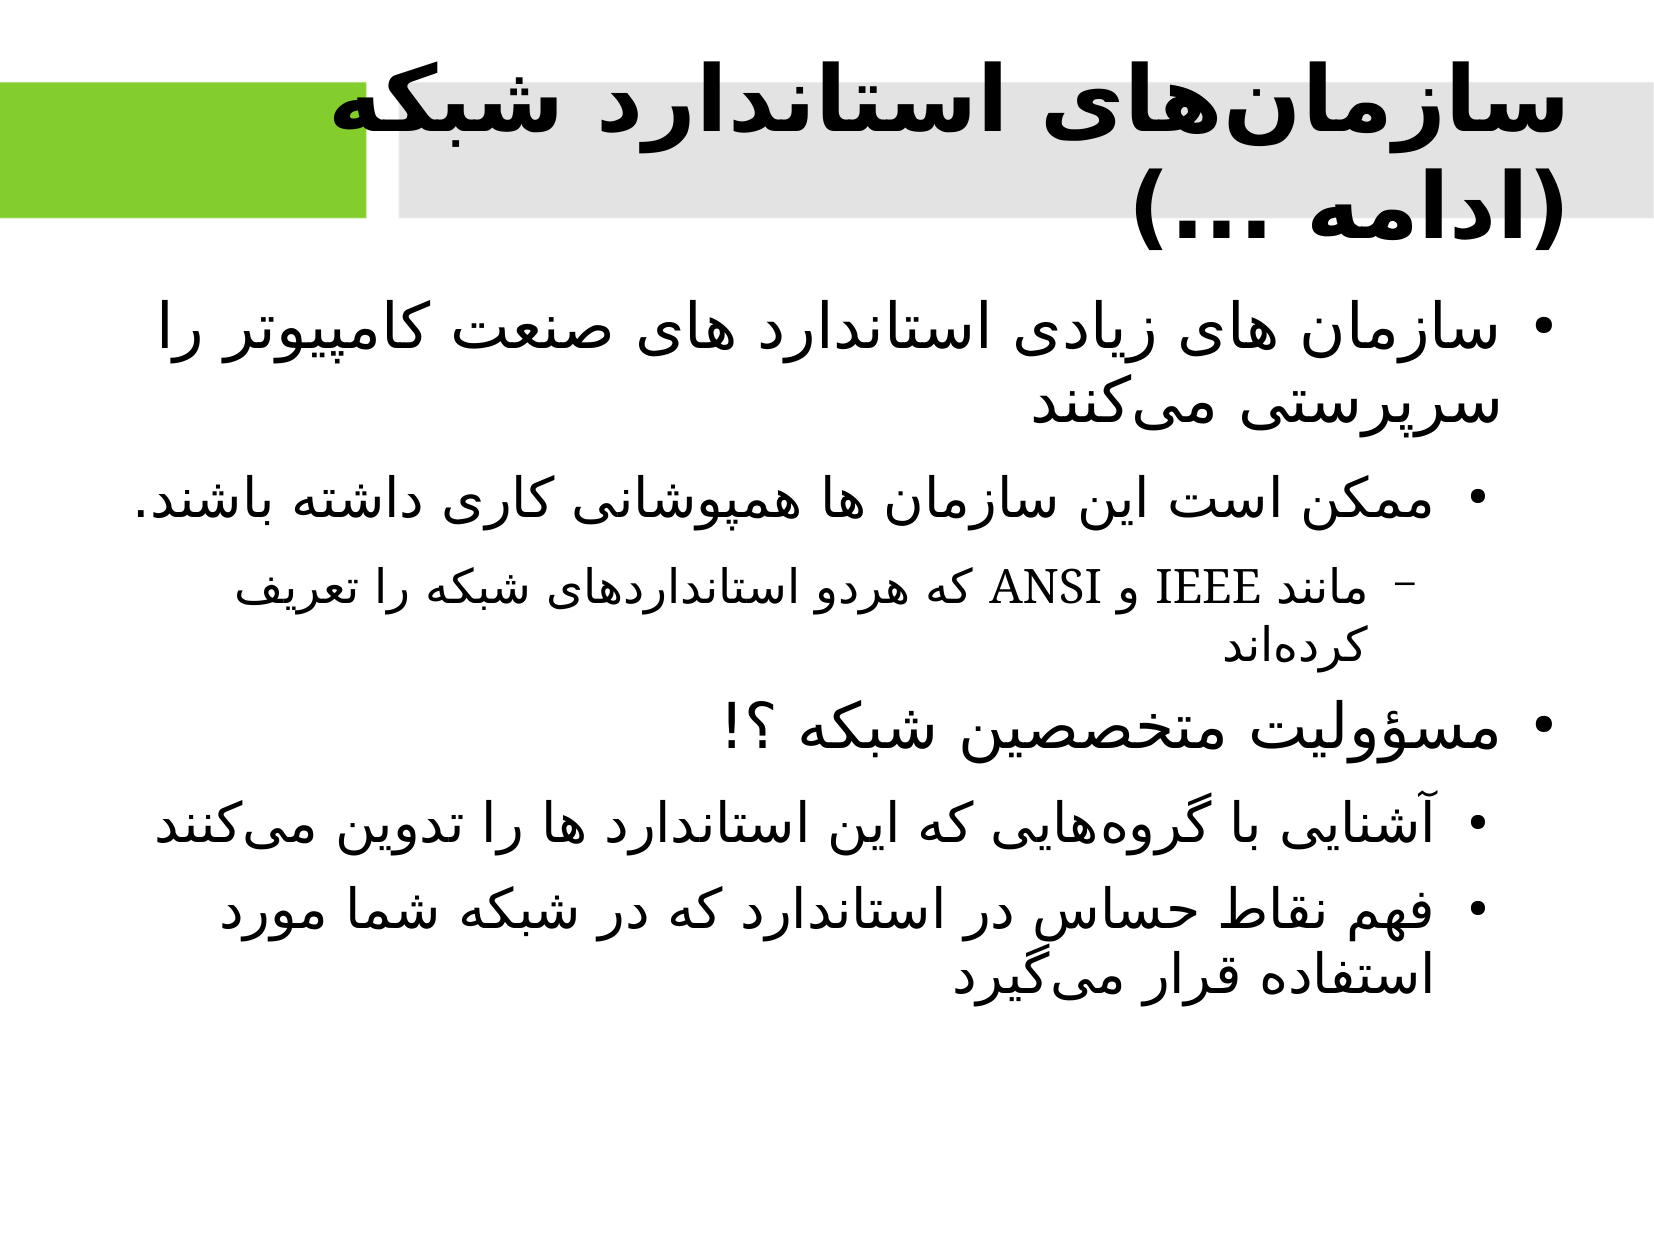

# سازمان‌های استاندارد شبکه (ادامه ...)
سازمان های زیادی استاندارد های صنعت کامپیوتر را سرپرستی می‌کنند
ممکن است این سازمان ها همپوشانی کاری داشته باشند.
مانند IEEE و ANSI که هردو استانداردهای شبکه را تعریف کرده‌اند
مسؤولیت متخصصین شبکه ؟!
آشنایی با گروه‌هایی که این استاندارد ها را تدوین می‌کنند
فهم نقاط حساس در استاندارد که در شبکه شما مورد استفاده قرار می‌گیرد